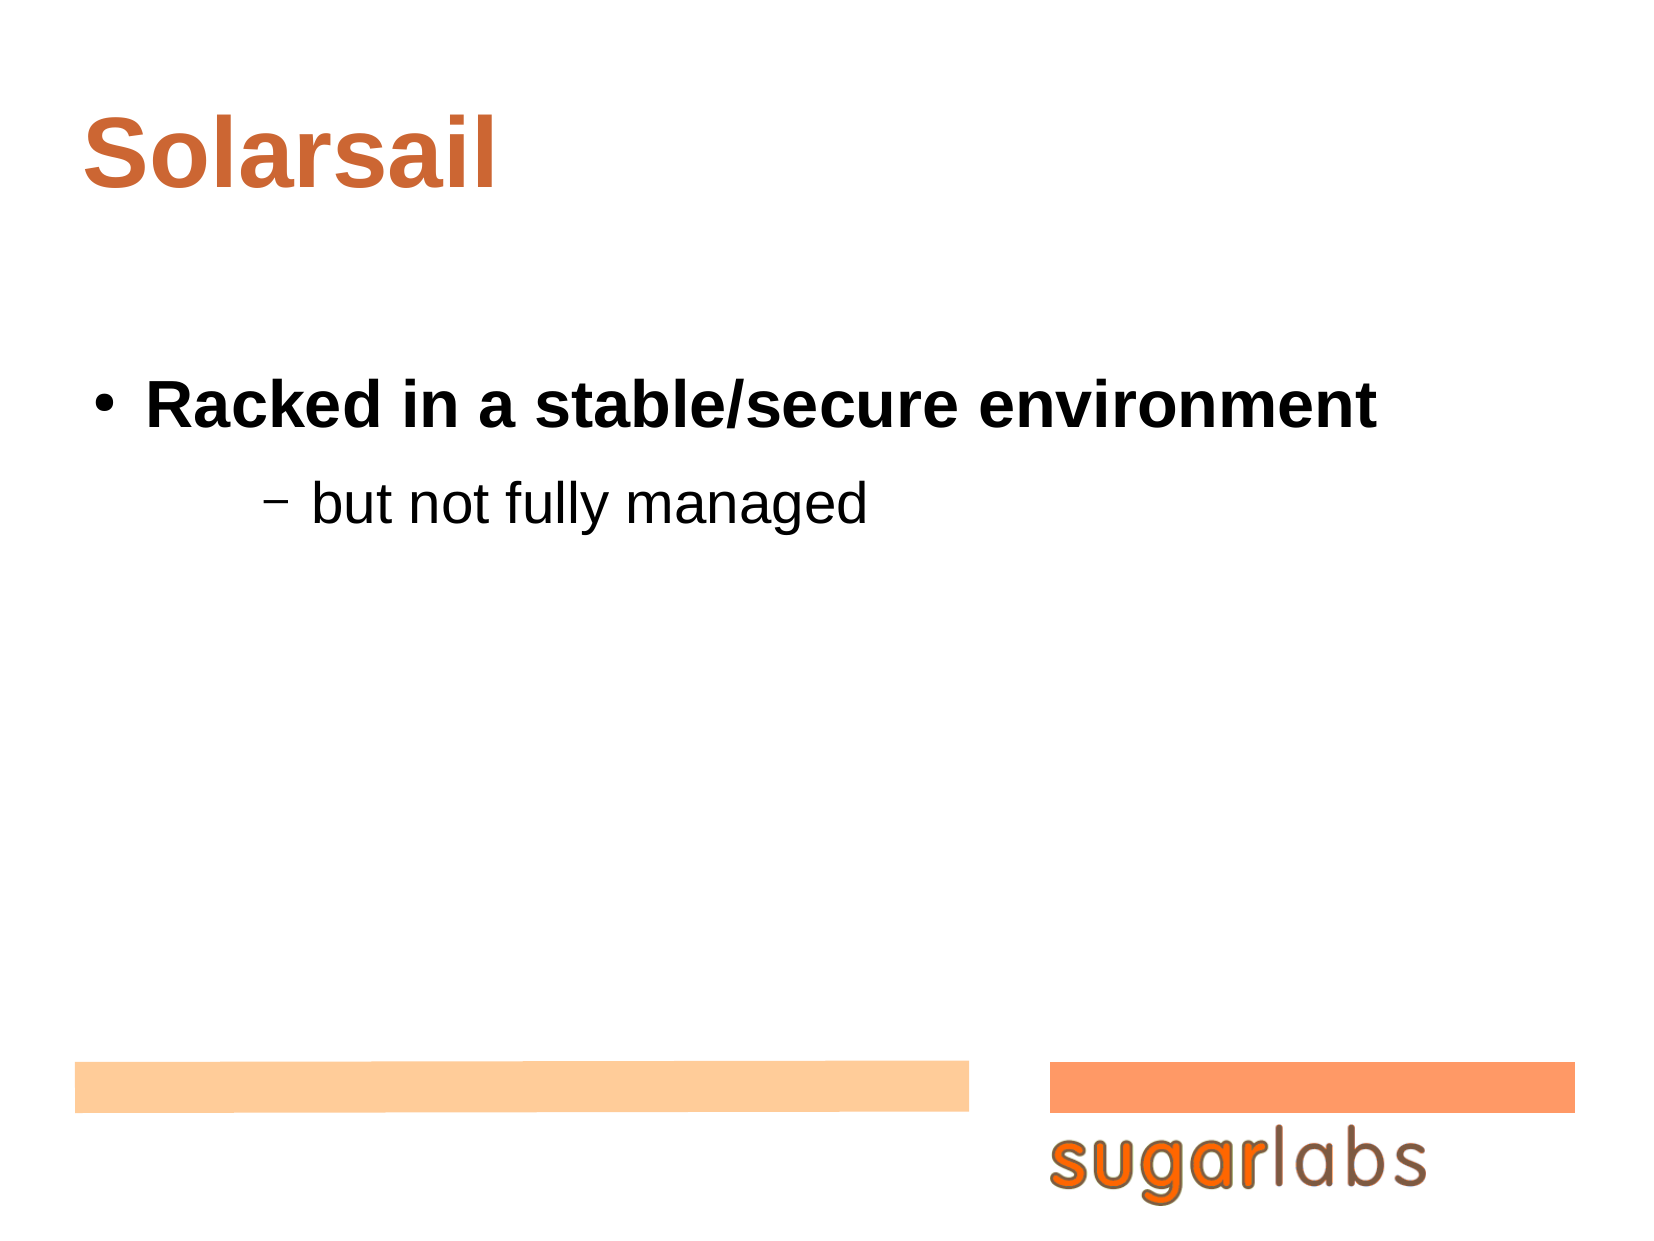

# Solarsail
Racked in a stable/secure environment
but not fully managed